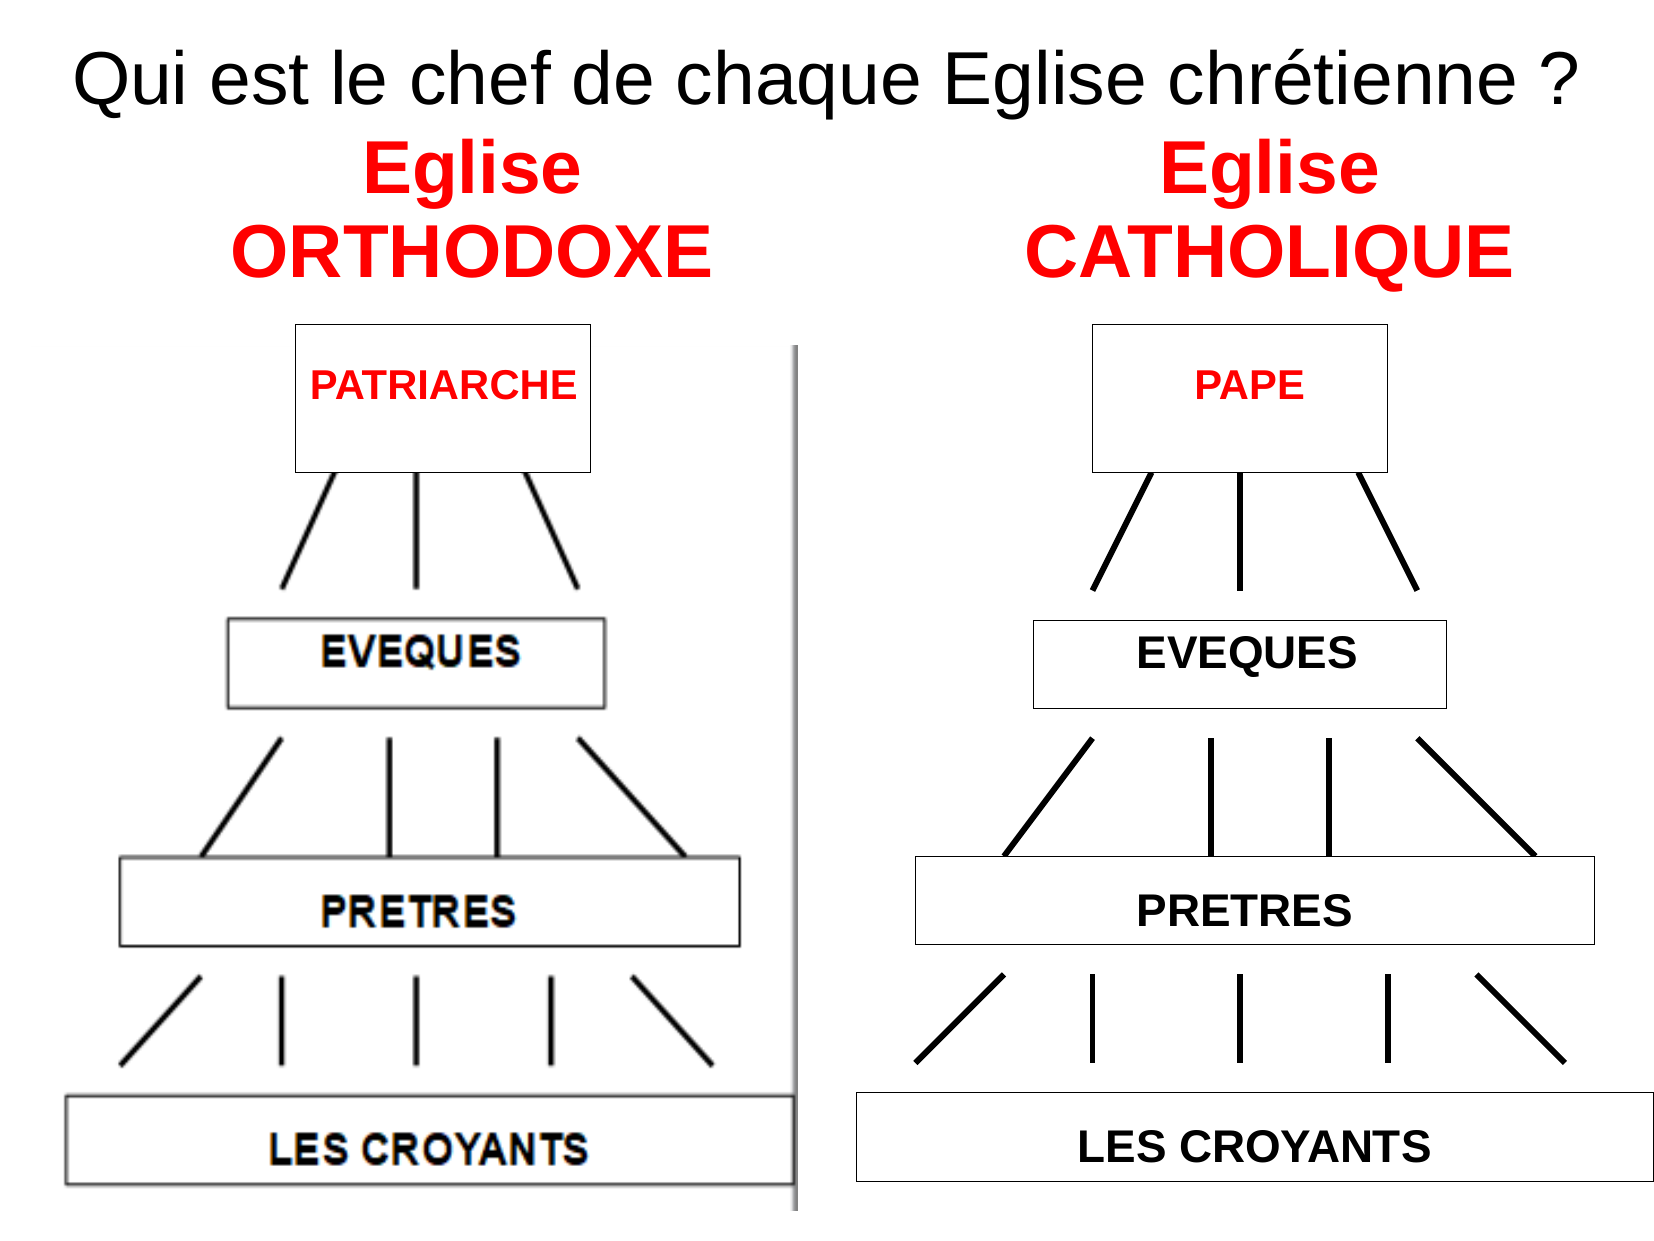

Qui est le chef de chaque Eglise chrétienne ?
Eglise ORTHODOXE
Eglise
CATHOLIQUE
PATRIARCHE
 PAPE
 CHEF
EVEQUES
PRETRES
LES CROYANTS